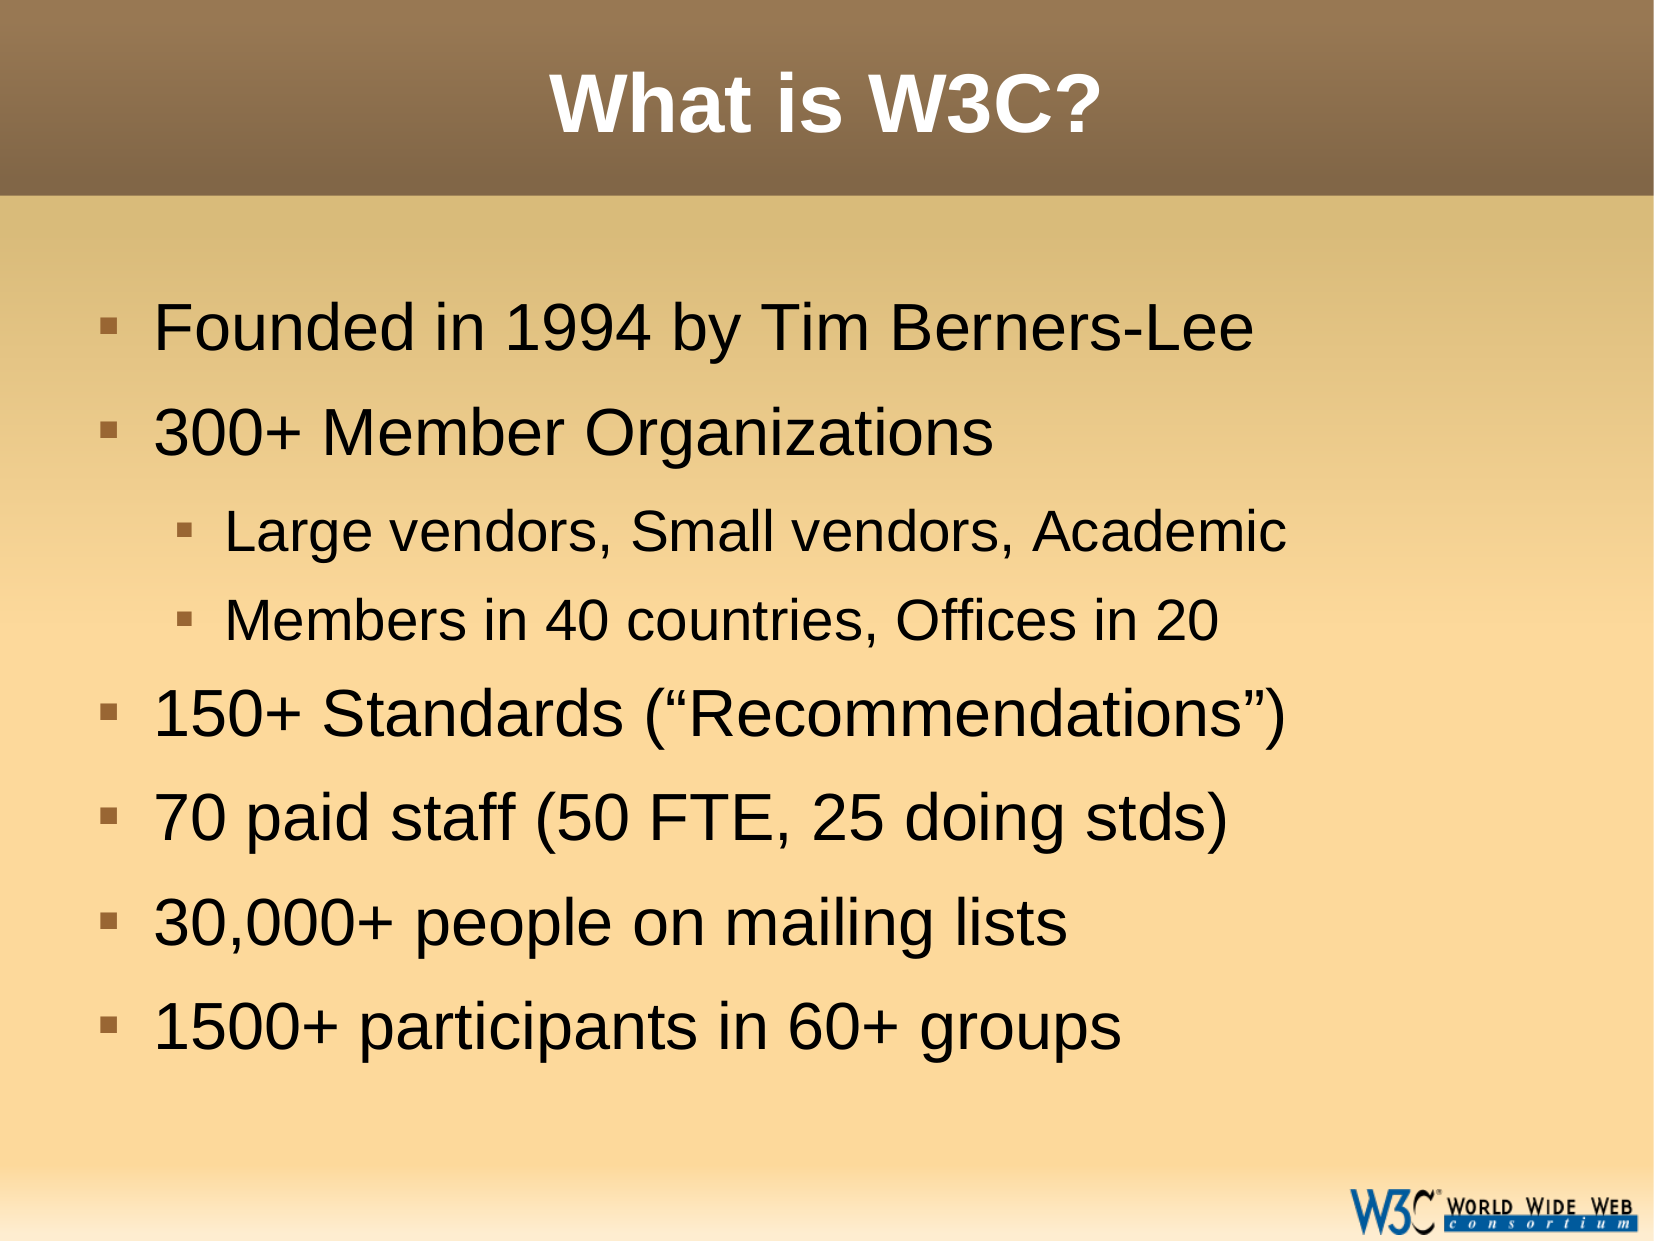

# What is W3C?
Founded in 1994 by Tim Berners-Lee
300+ Member Organizations
Large vendors, Small vendors, Academic
Members in 40 countries, Offices in 20
150+ Standards (“Recommendations”)
70 paid staff (50 FTE, 25 doing stds)
30,000+ people on mailing lists
1500+ participants in 60+ groups